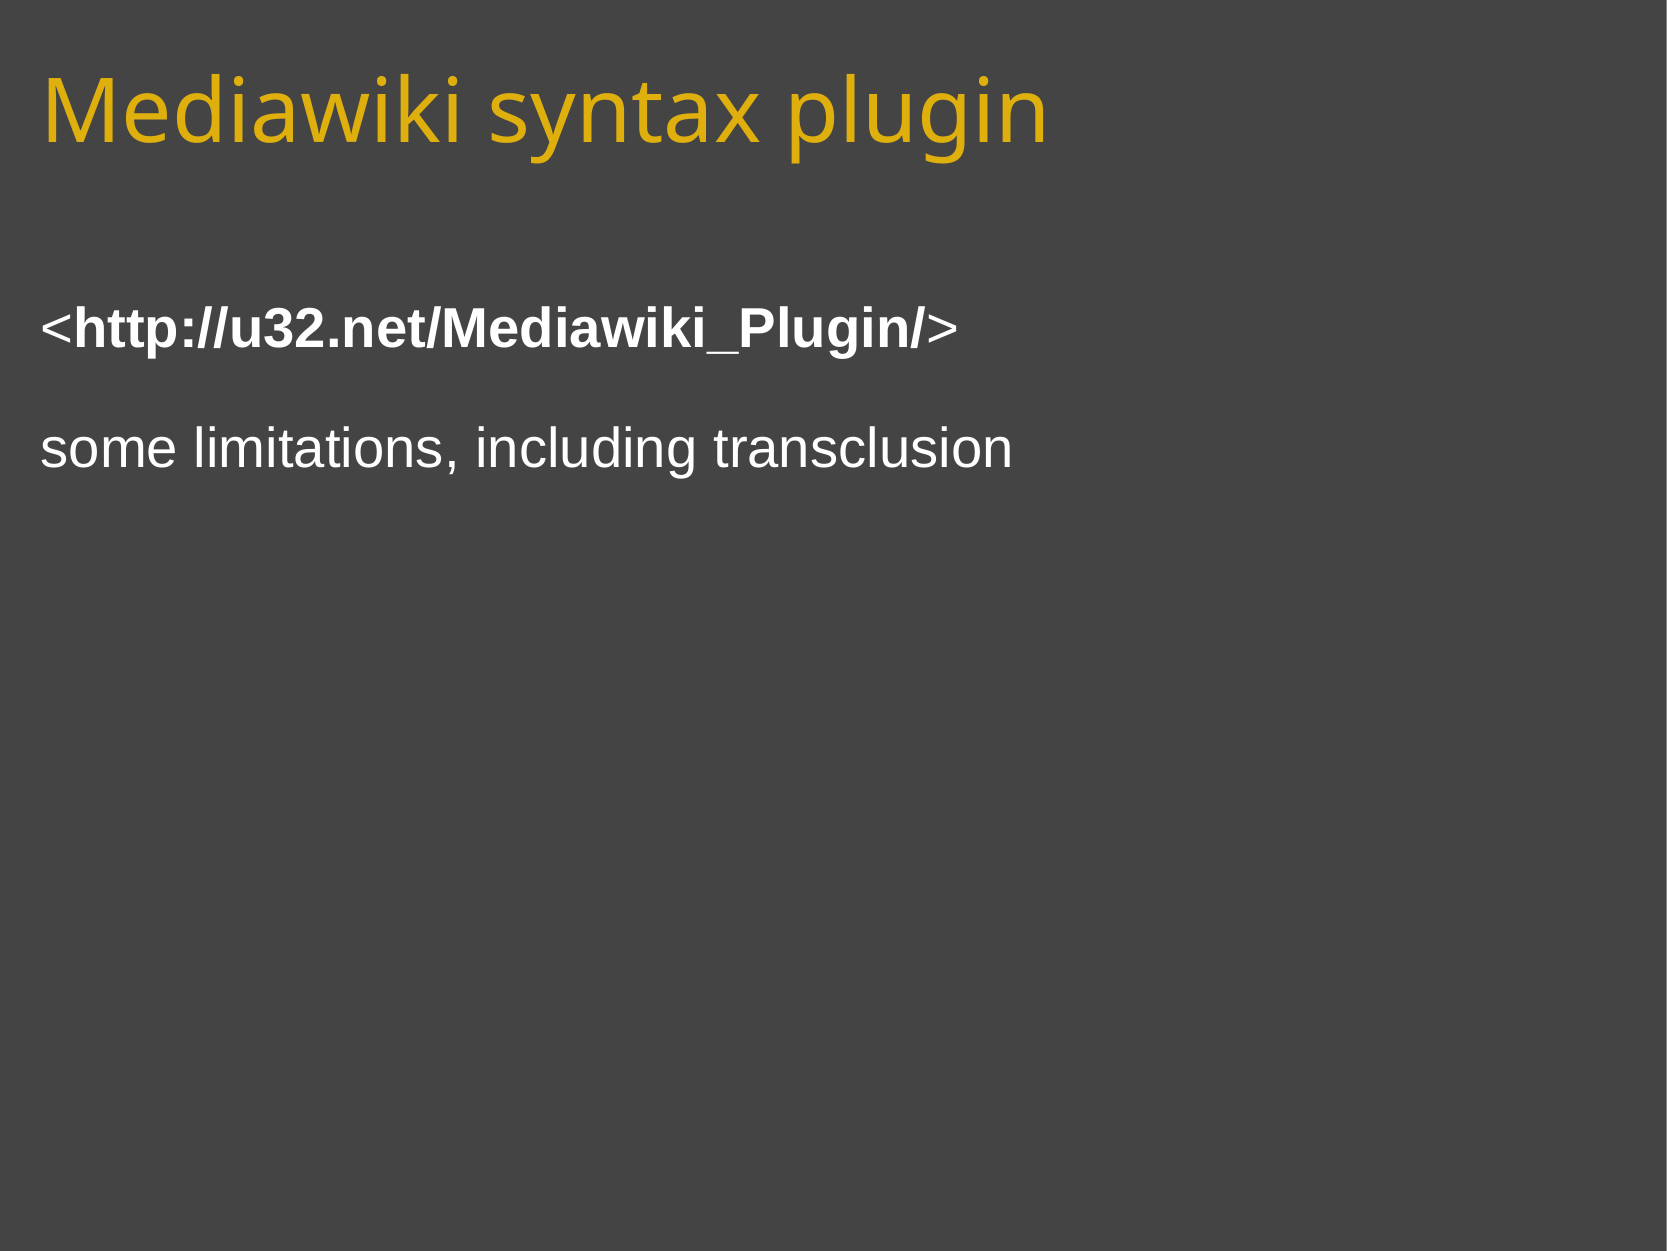

# Mediawiki syntax plugin
<http://u32.net/Mediawiki_Plugin/>
some limitations, including transclusion